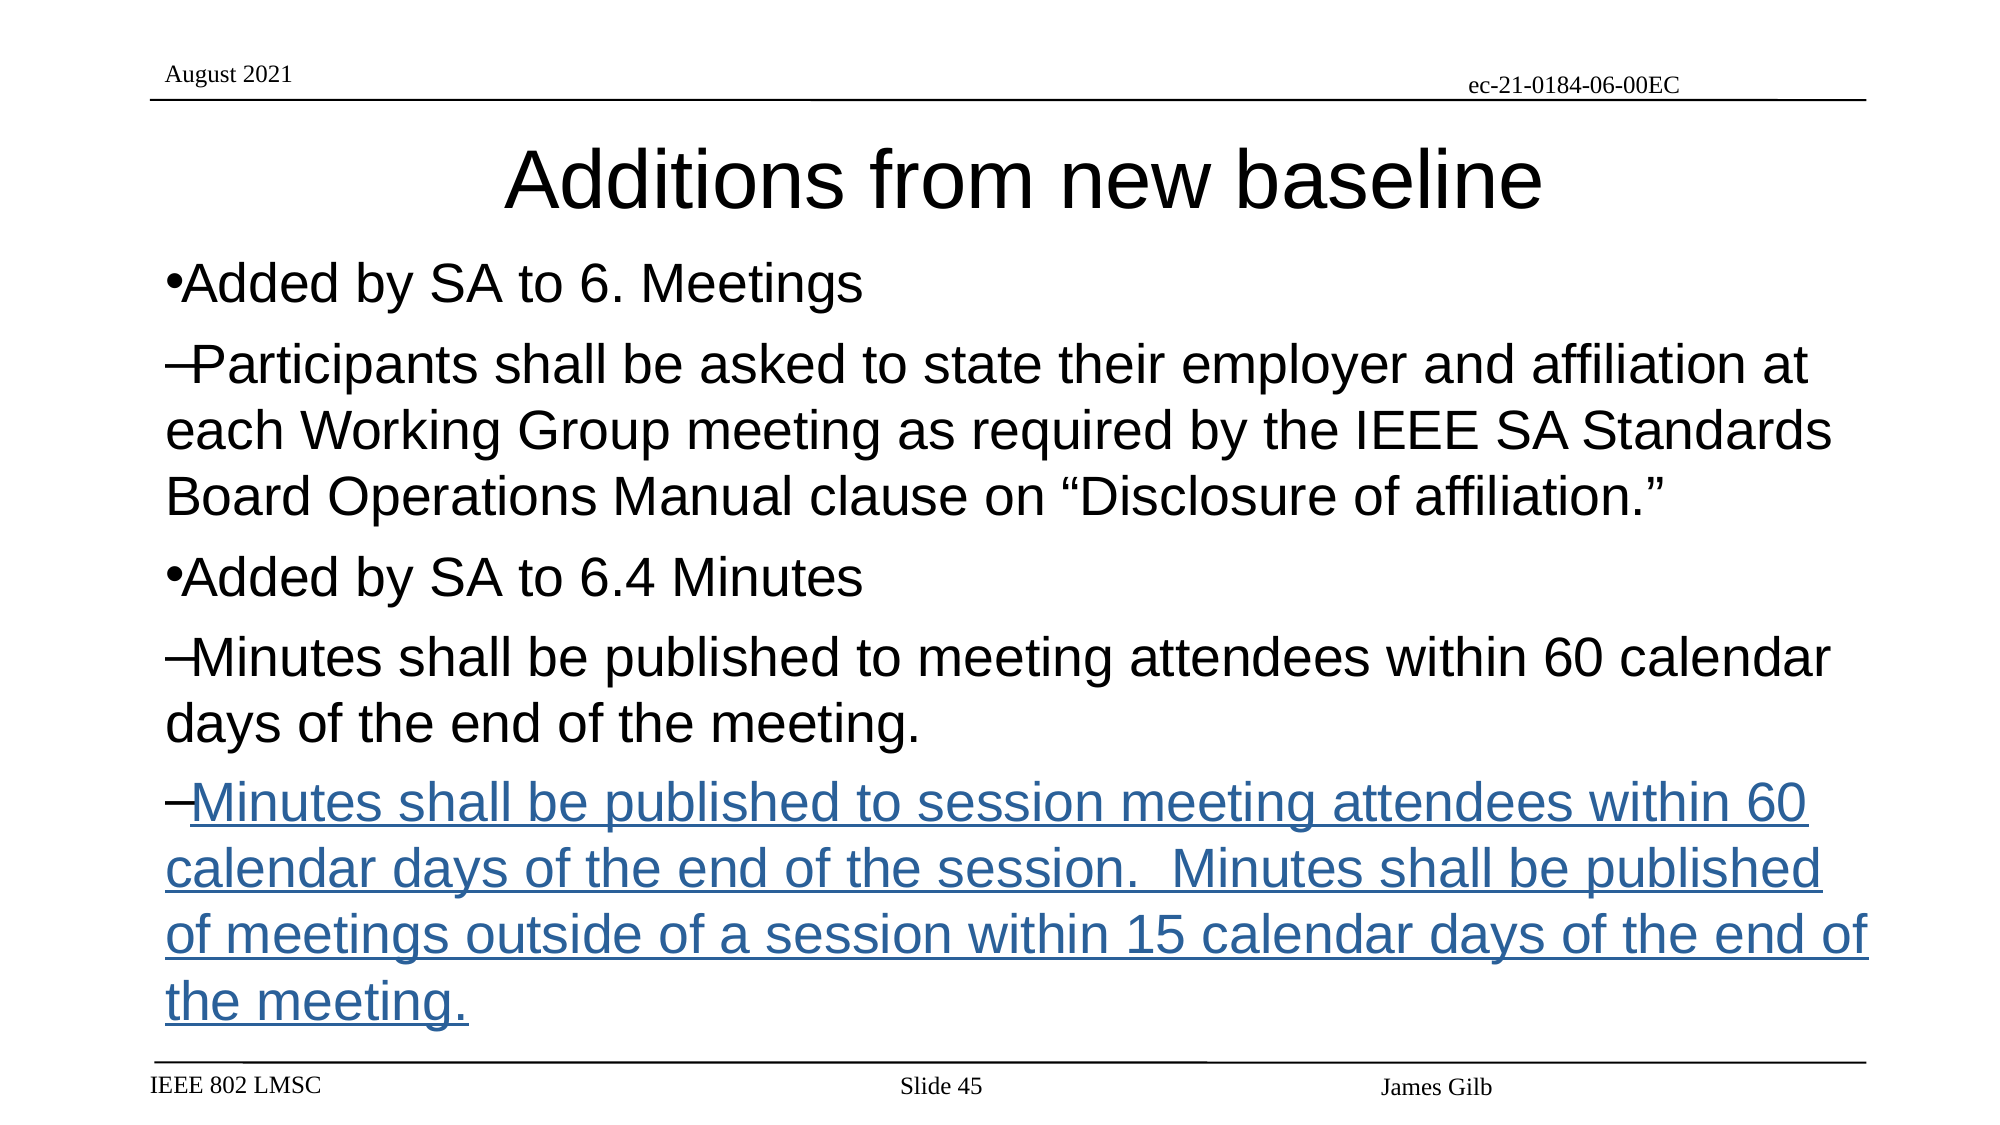

# Additions from new baseline
Added by SA to 6. Meetings
Participants shall be asked to state their employer and affiliation at each Working Group meeting as required by the IEEE SA Standards Board Operations Manual clause on “Disclosure of affiliation.”
Added by SA to 6.4 Minutes
Minutes shall be published to meeting attendees within 60 calendar days of the end of the meeting.
Minutes shall be published to session meeting attendees within 60 calendar days of the end of the session. Minutes shall be published of meetings outside of a session within 15 calendar days of the end of the meeting.
Slide 44